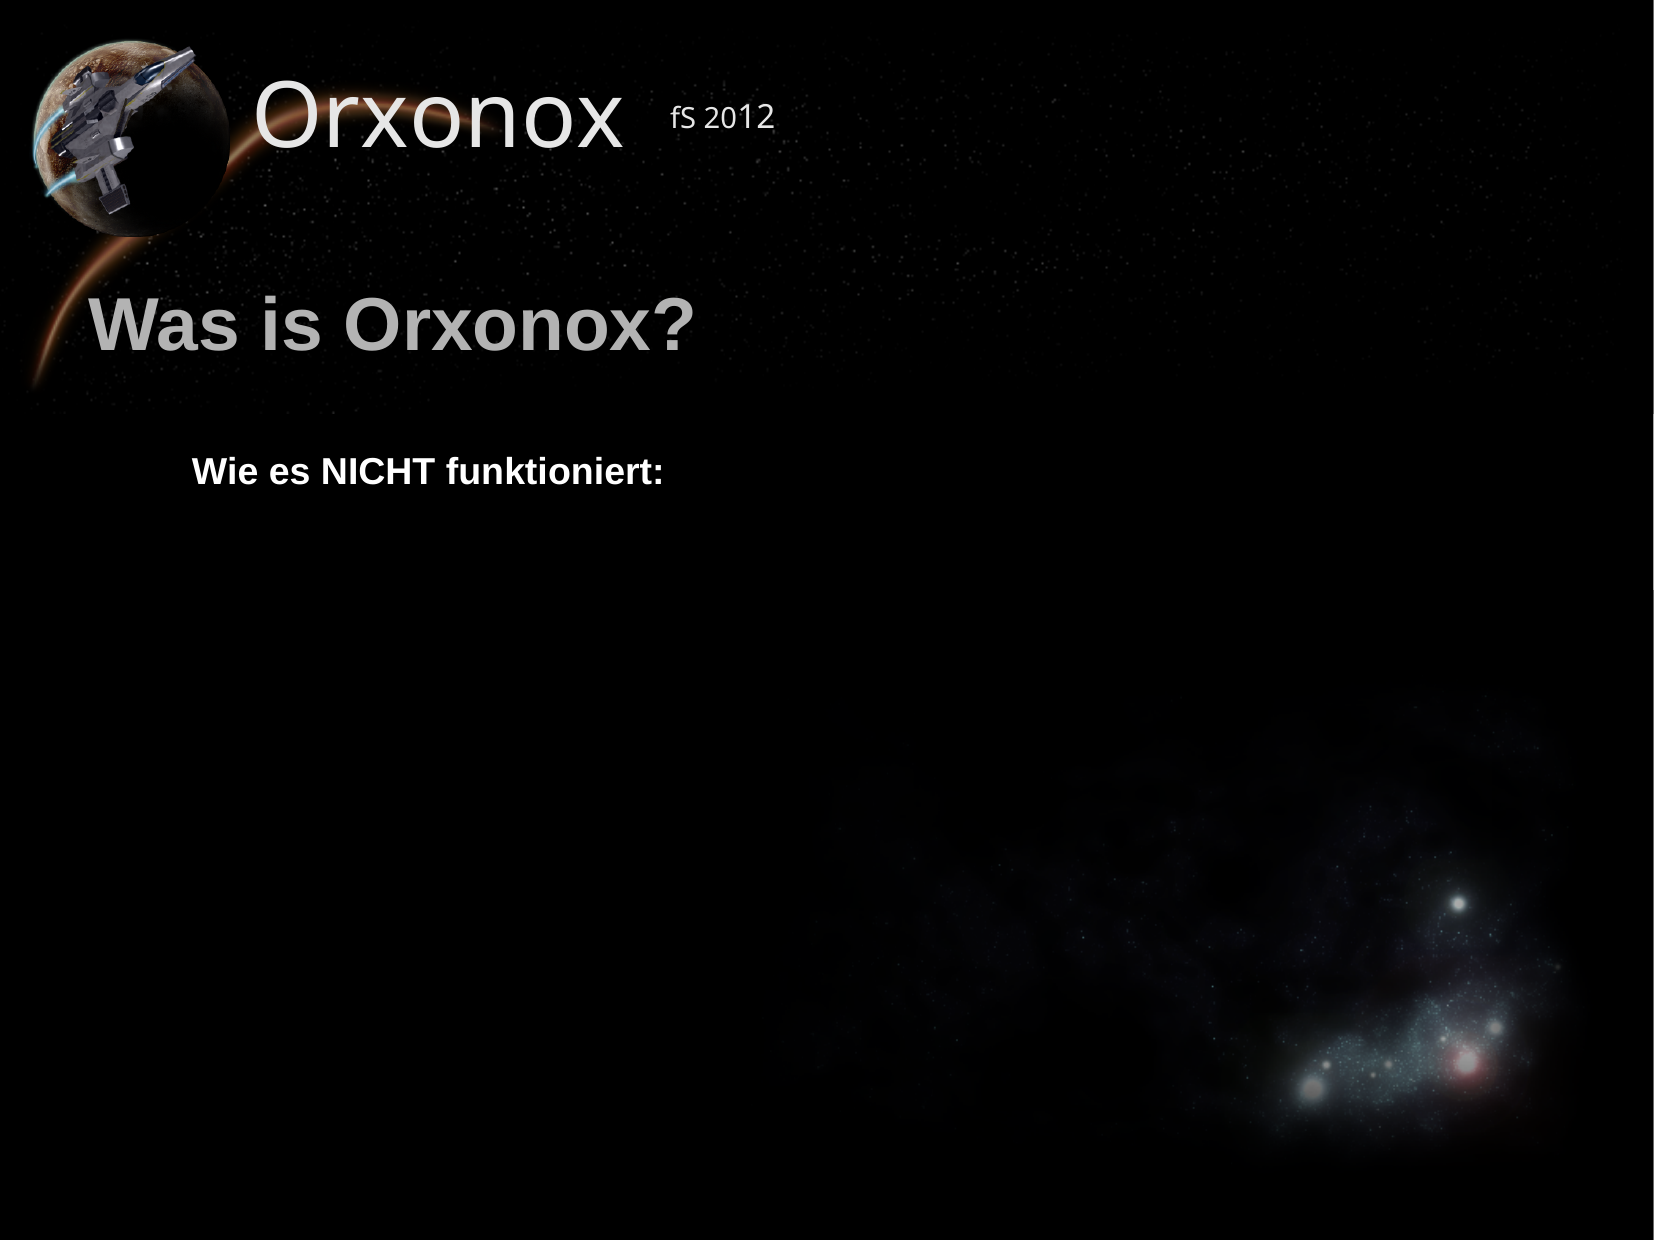

# Was is Orxonox?
Wie es NICHT funktioniert: